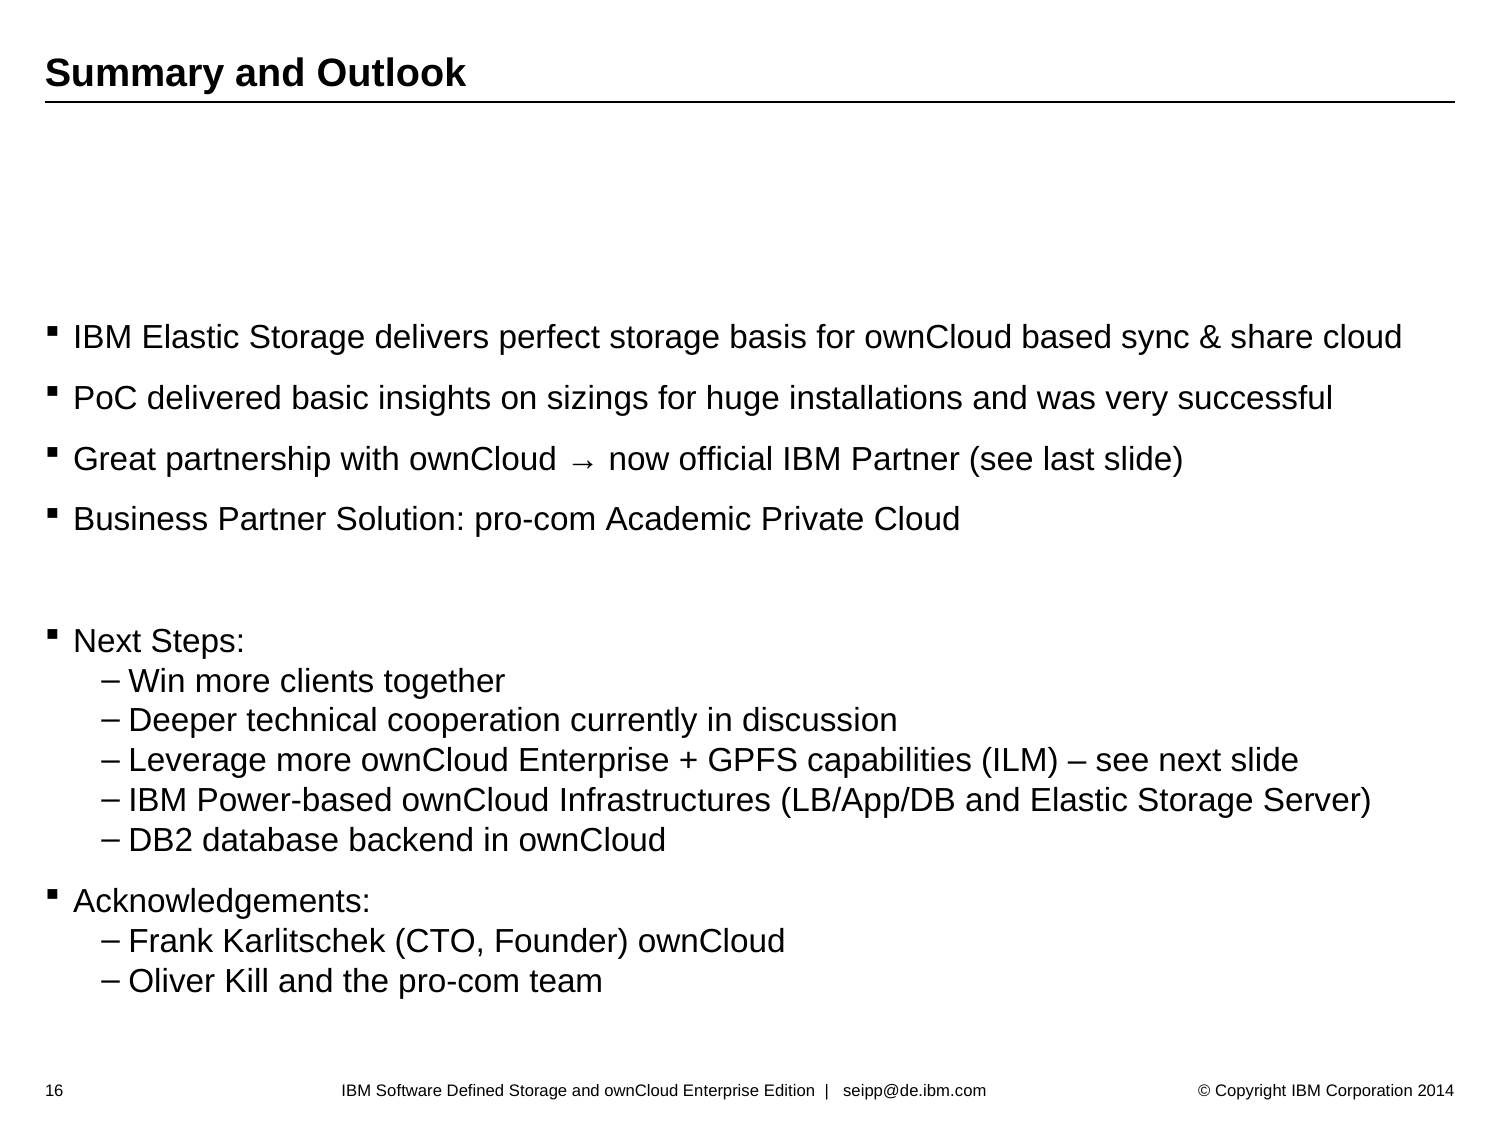

# Summary and Outlook
IBM Elastic Storage delivers perfect storage basis for ownCloud based sync & share cloud
PoC delivered basic insights on sizings for huge installations and was very successful
Great partnership with ownCloud → now official IBM Partner (see last slide)
Business Partner Solution: pro-com Academic Private Cloud
Next Steps:
Win more clients together
Deeper technical cooperation currently in discussion
Leverage more ownCloud Enterprise + GPFS capabilities (ILM) – see next slide
IBM Power-based ownCloud Infrastructures (LB/App/DB and Elastic Storage Server)
DB2 database backend in ownCloud
Acknowledgements:
Frank Karlitschek (CTO, Founder) ownCloud
Oliver Kill and the pro-com team
16
IBM Software Defined Storage and ownCloud Enterprise Edition | seipp@de.ibm.com